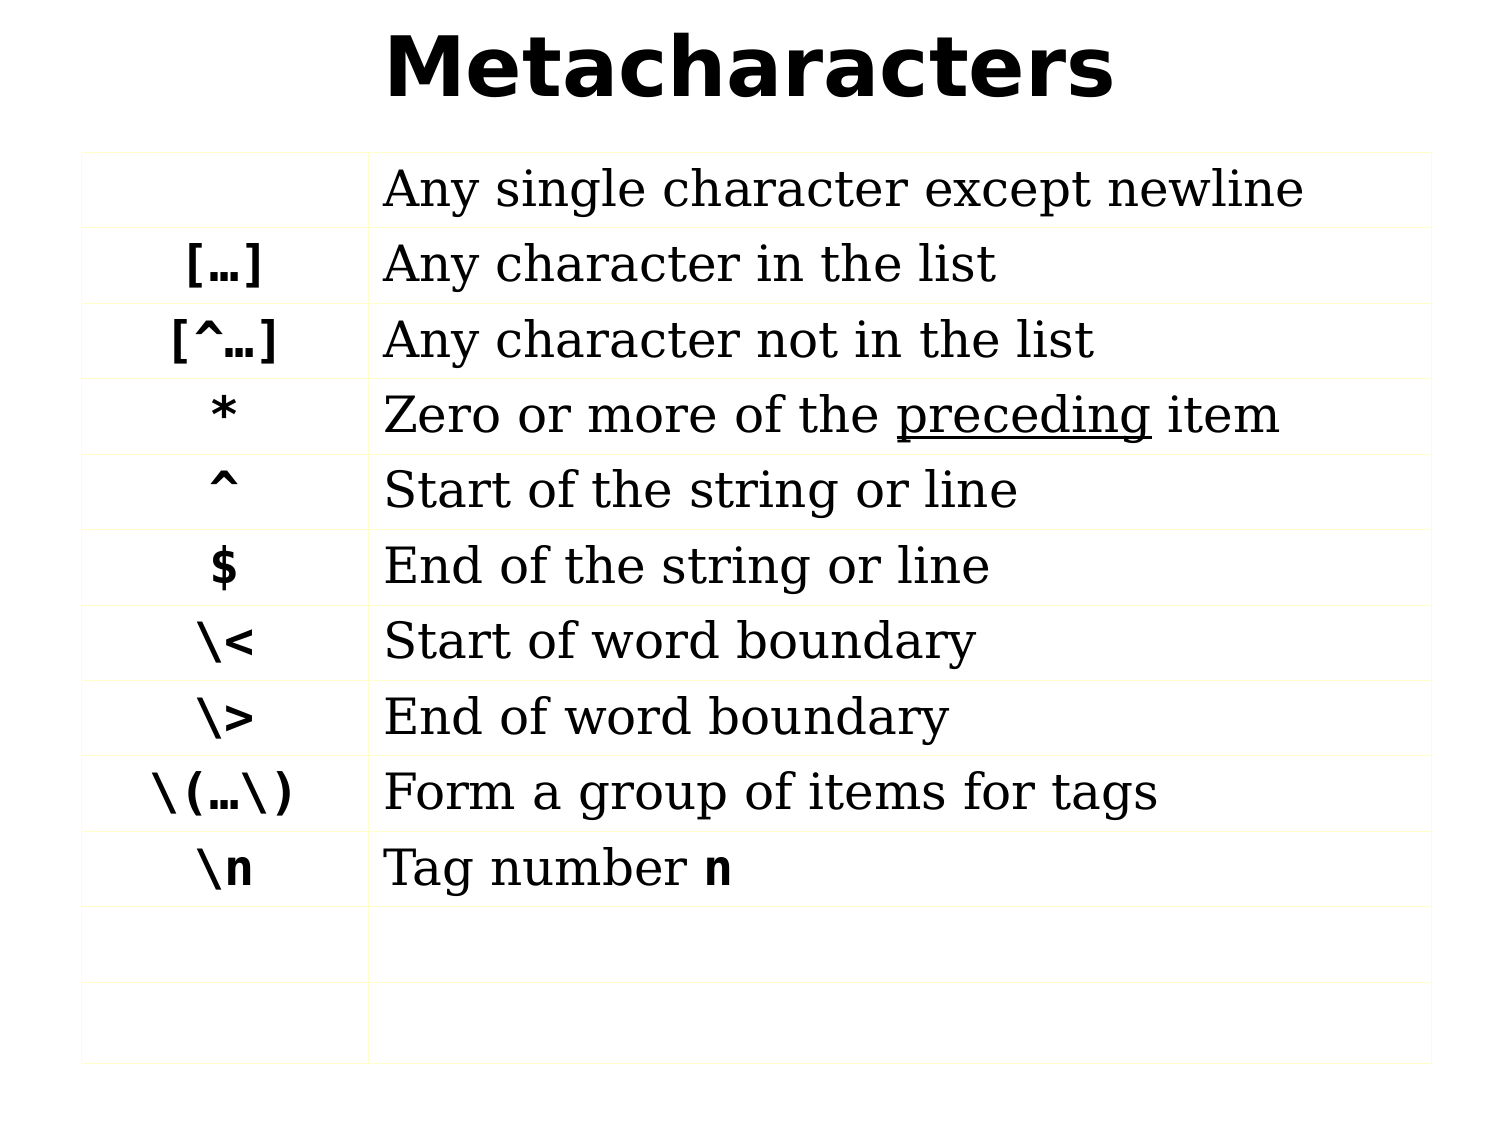

# Metacharacters
| . | Any single character except newline |
| --- | --- |
| […] | Any character in the list |
| [^…] | Any character not in the list |
| \* | Zero or more of the preceding item |
| ^ | Start of the string or line |
| $ | End of the string or line |
| \< | Start of word boundary |
| \> | End of word boundary |
| \(…\) | Form a group of items for tags |
| \n | Tag number n |
| | |
| | |